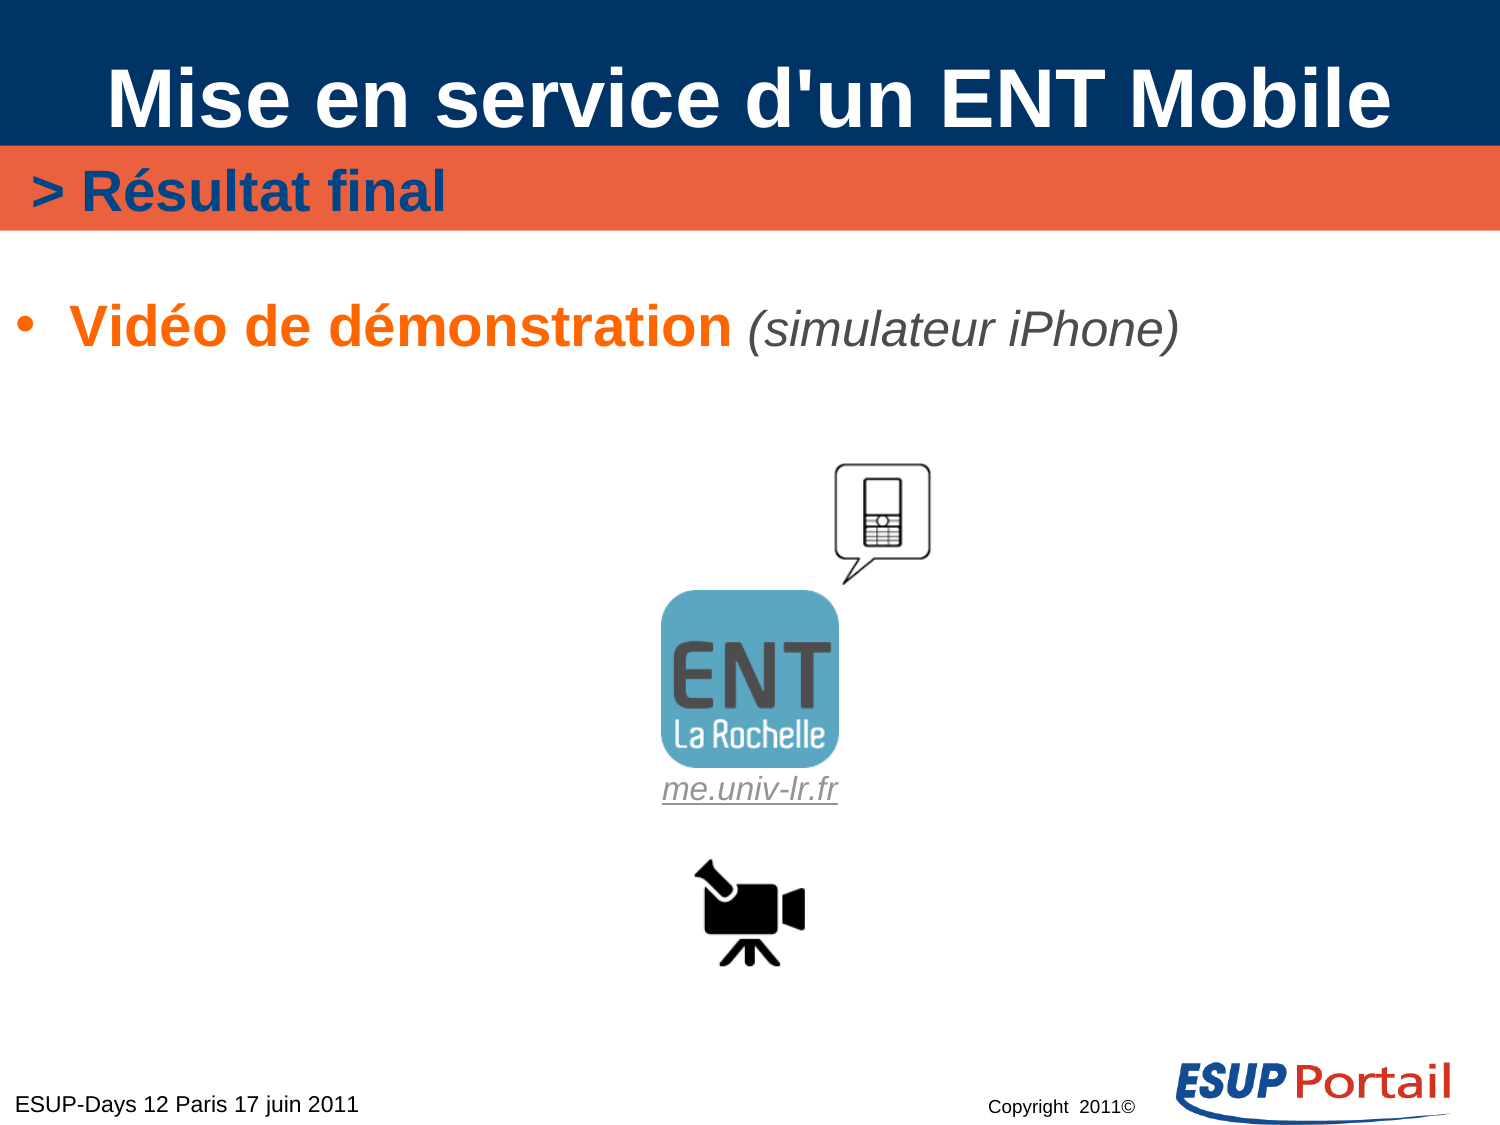

Mise en service d'un ENT Mobile
 > Résultat final
Vidéo de démonstration (simulateur iPhone)
me.univ-lr.fr
ESUP-Days 12 Paris 17 juin 2011